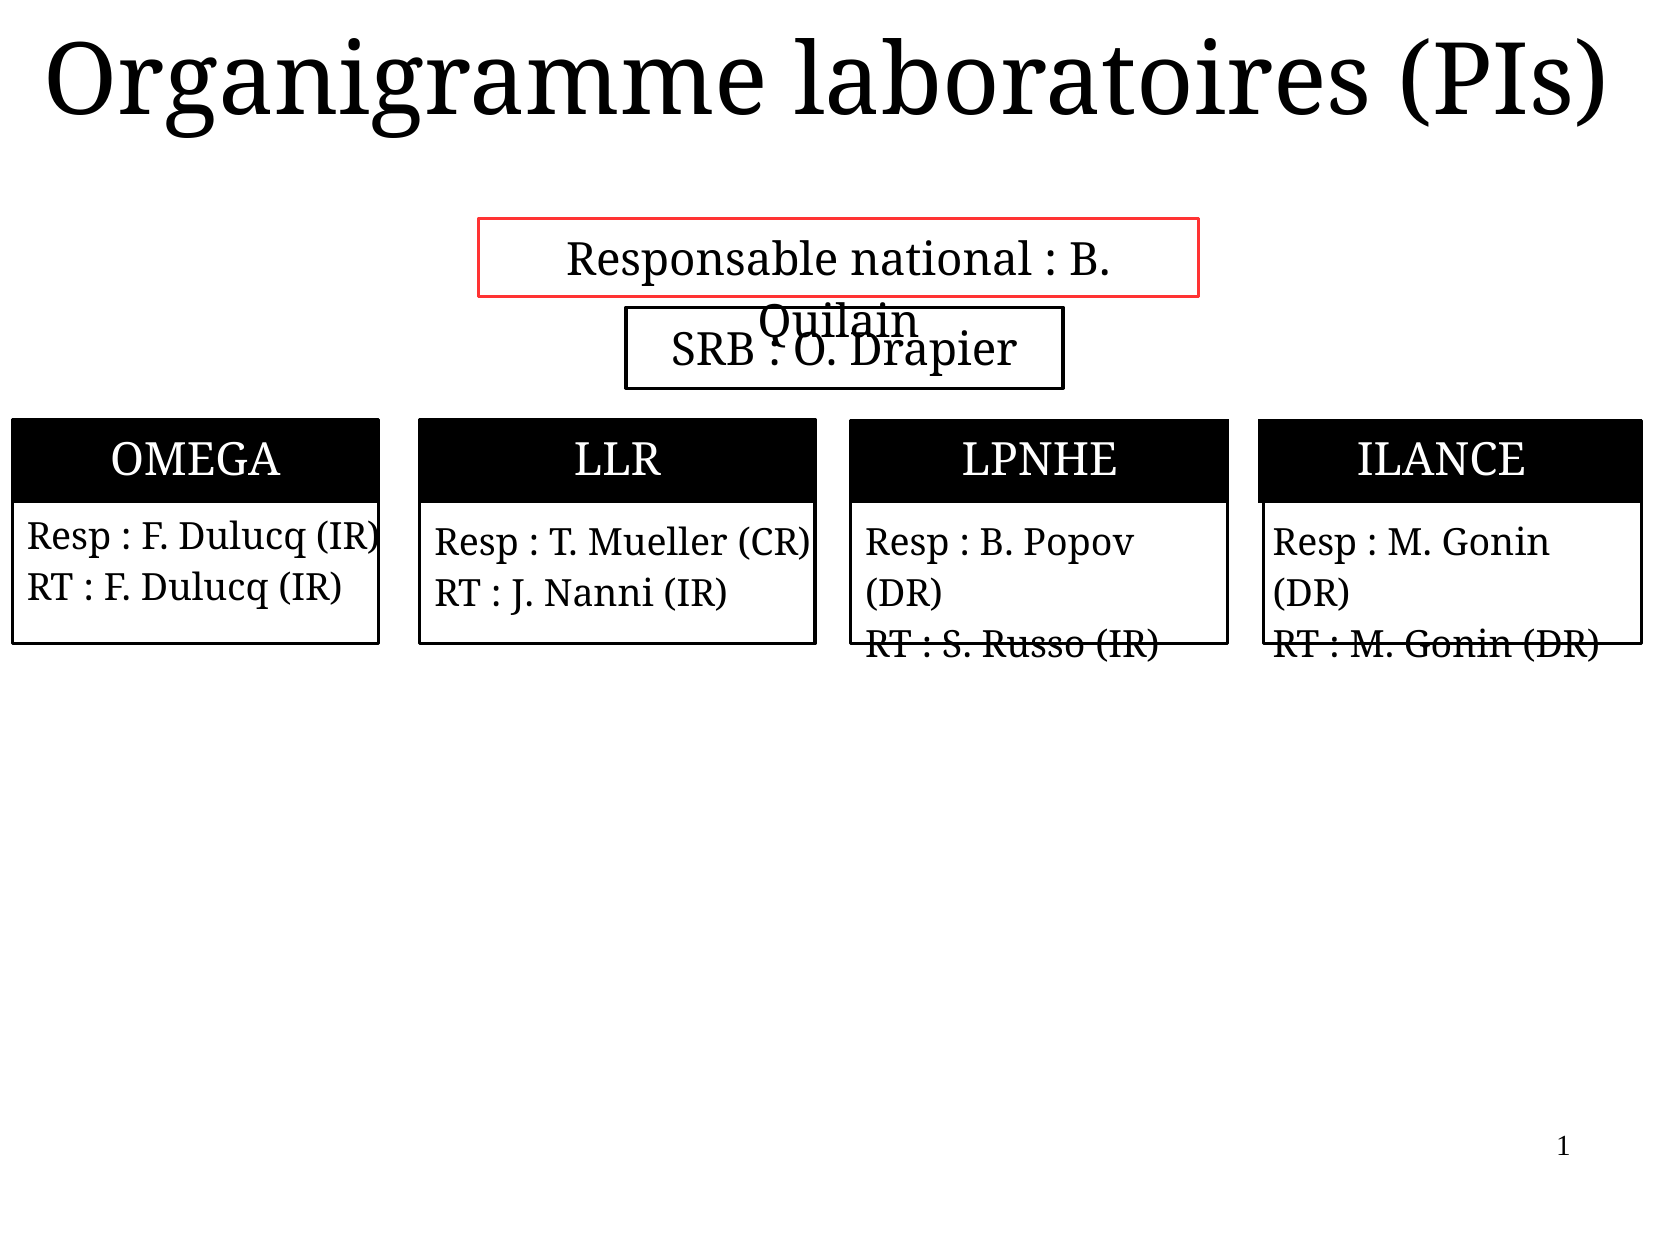

Organigramme laboratoires (PIs)
Responsable national : B. Quilain
SRB : O. Drapier
OMEGA
LLR
LPNHE
ILANCE
QA & calibration of electronics :
 O. Drapier & P. Paganini ??
Resp : F. Dulucq (IR)
RT : F. Dulucq (IR)
Resp : T. Mueller (CR)
RT : J. Nanni (IR)
Resp : B. Popov (DR)
RT : S. Russo (IR)
Resp : M. Gonin (DR)
RT : M. Gonin (DR)
Near detectors :
 C. Giganti, M. Buizza Avanzini
1
WCTE :
Timing (M. Guigue, S. Russo)
HKROC (B.Quilain)
FTE moyens calcules sur 4 ans
(01/2022-12/2025)
Near Detectors :
C. Giganti, M. Buizza Avanzini